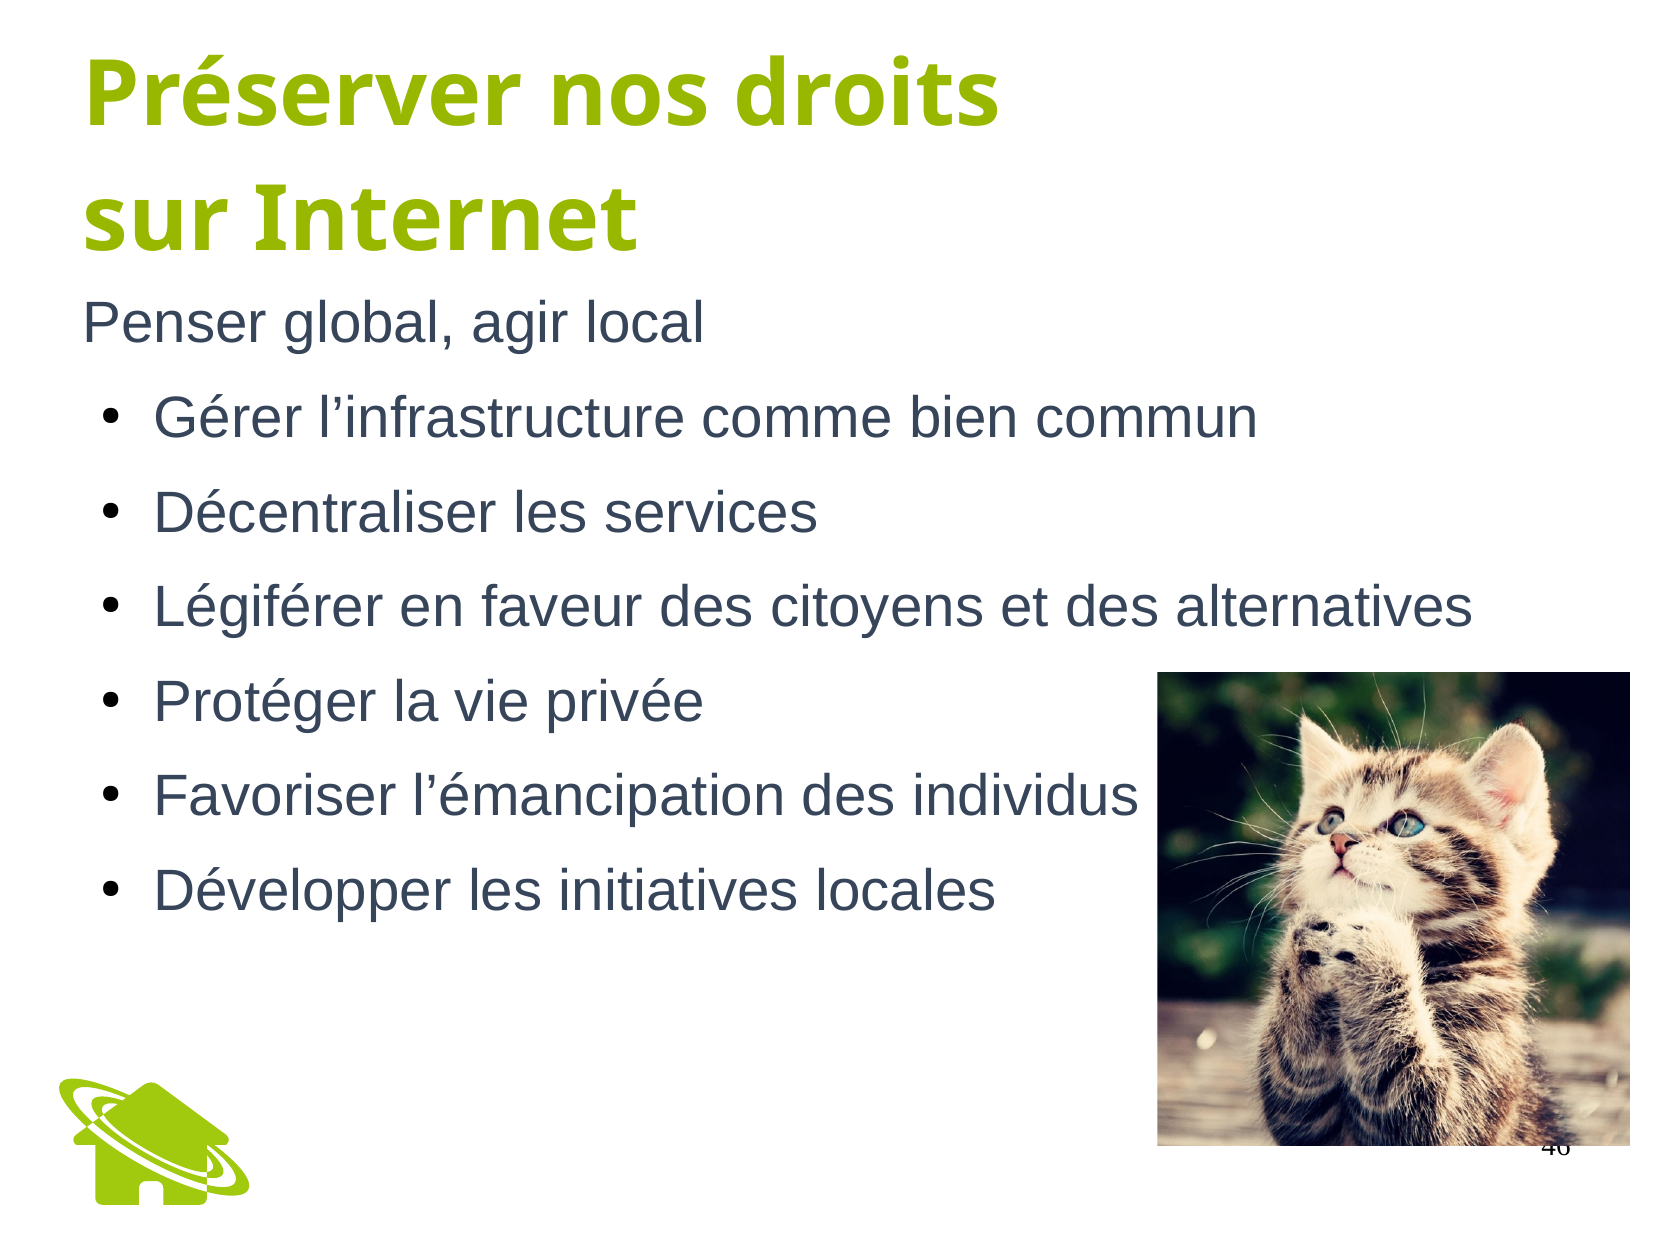

# Préserver nos droits sur Internet
Penser global, agir local
Gérer l’infrastructure comme bien commun
Décentraliser les services
Légiférer en faveur des citoyens et des alternatives
Protéger la vie privée
Favoriser l’émancipation des individus
Développer les initiatives locales
46